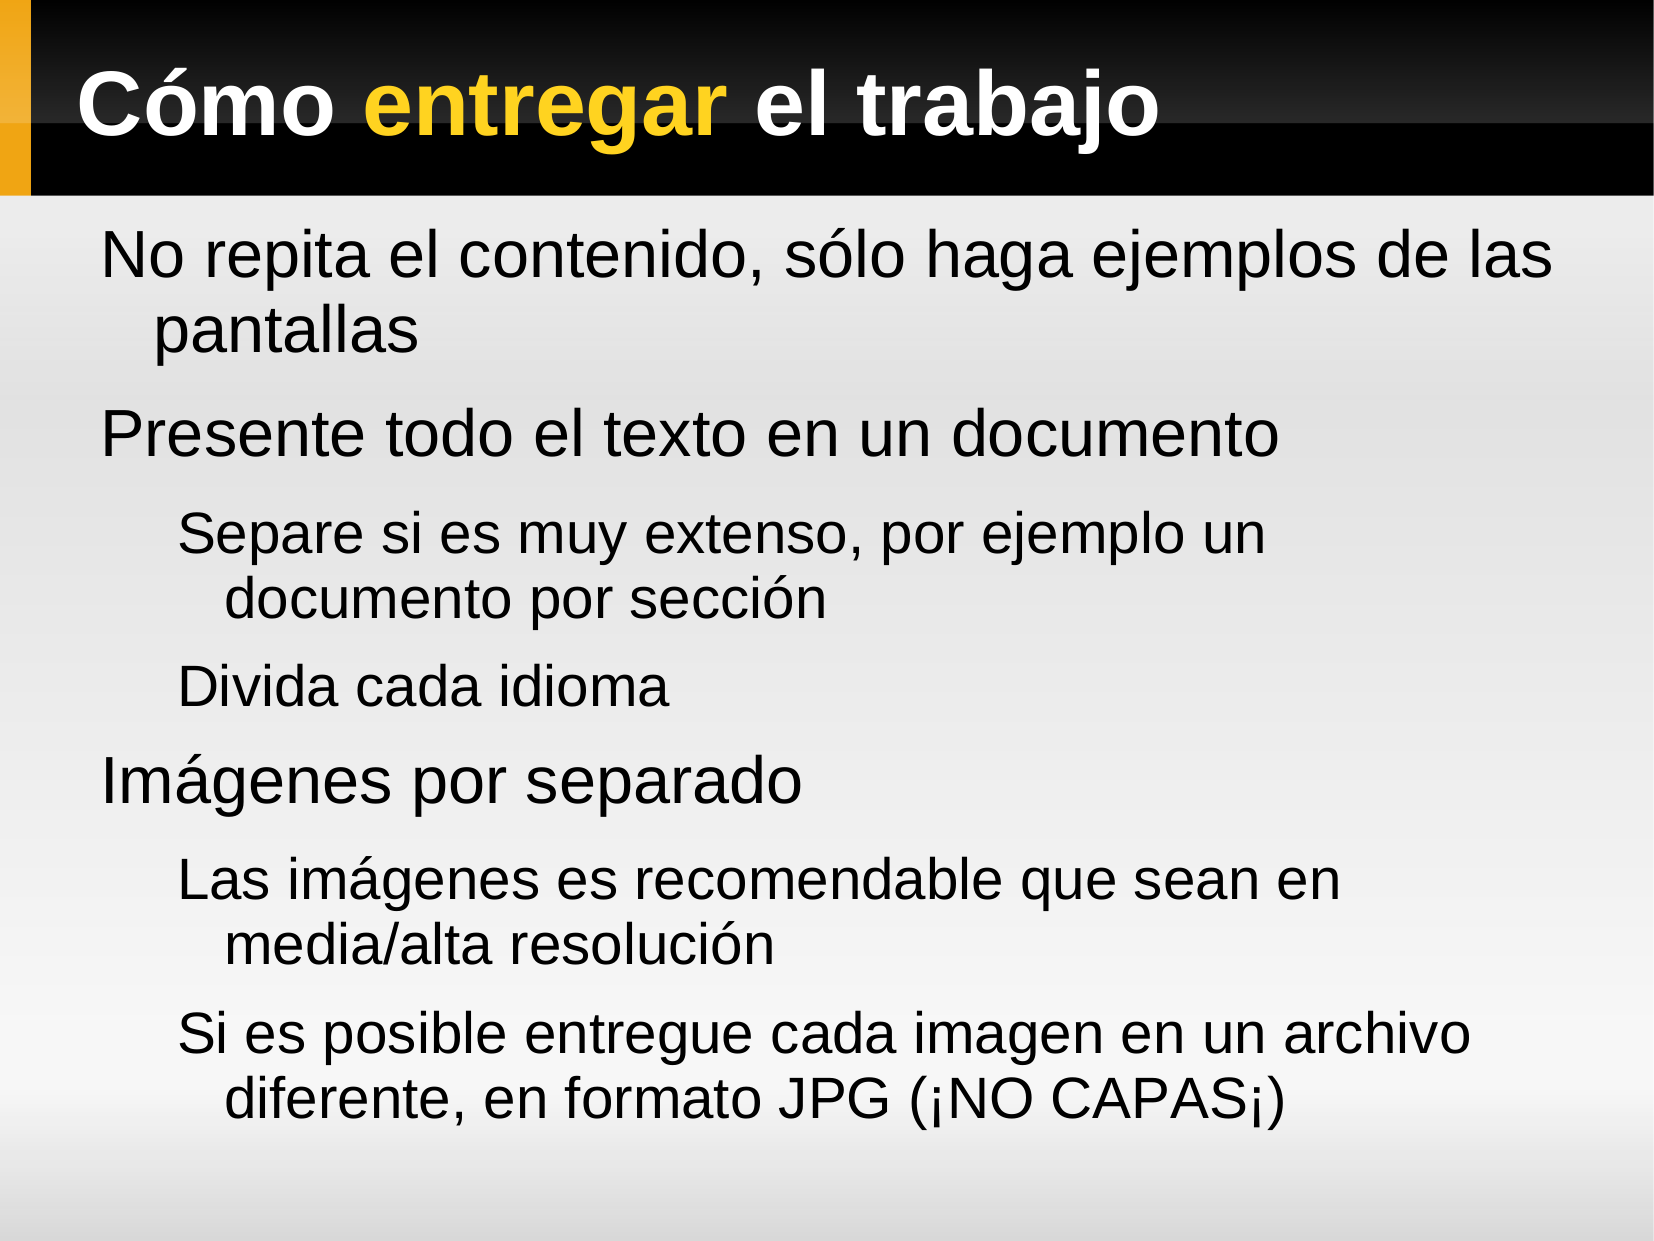

# Cómo entregar el trabajo
No repita el contenido, sólo haga ejemplos de las pantallas
Presente todo el texto en un documento
Separe si es muy extenso, por ejemplo un documento por sección
Divida cada idioma
Imágenes por separado
Las imágenes es recomendable que sean en media/alta resolución
Si es posible entregue cada imagen en un archivo diferente, en formato JPG (¡NO CAPAS¡)